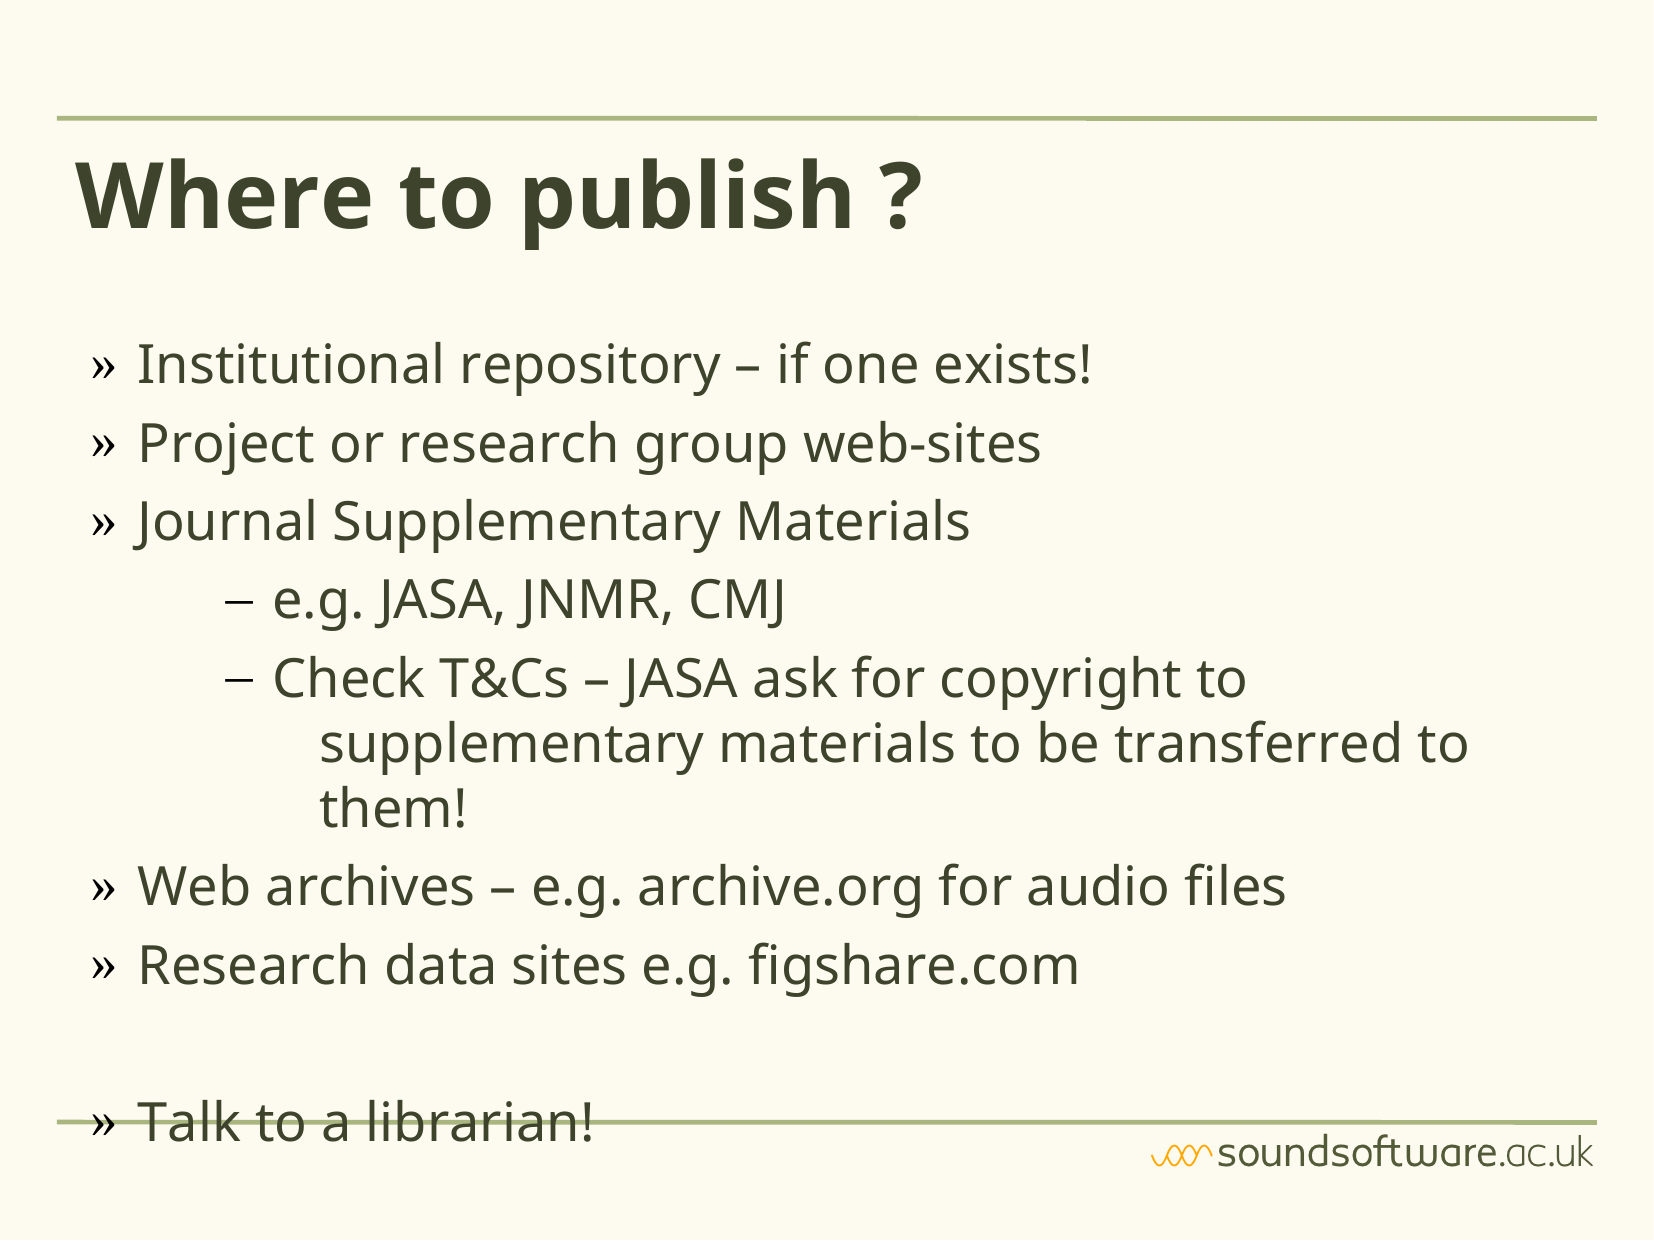

# Where to publish ?
Institutional repository – if one exists!
Project or research group web-sites
Journal Supplementary Materials
e.g. JASA, JNMR, CMJ
Check T&Cs – JASA ask for copyright to supplementary materials to be transferred to them!
Web archives – e.g. archive.org for audio files
Research data sites e.g. figshare.com
Talk to a librarian!